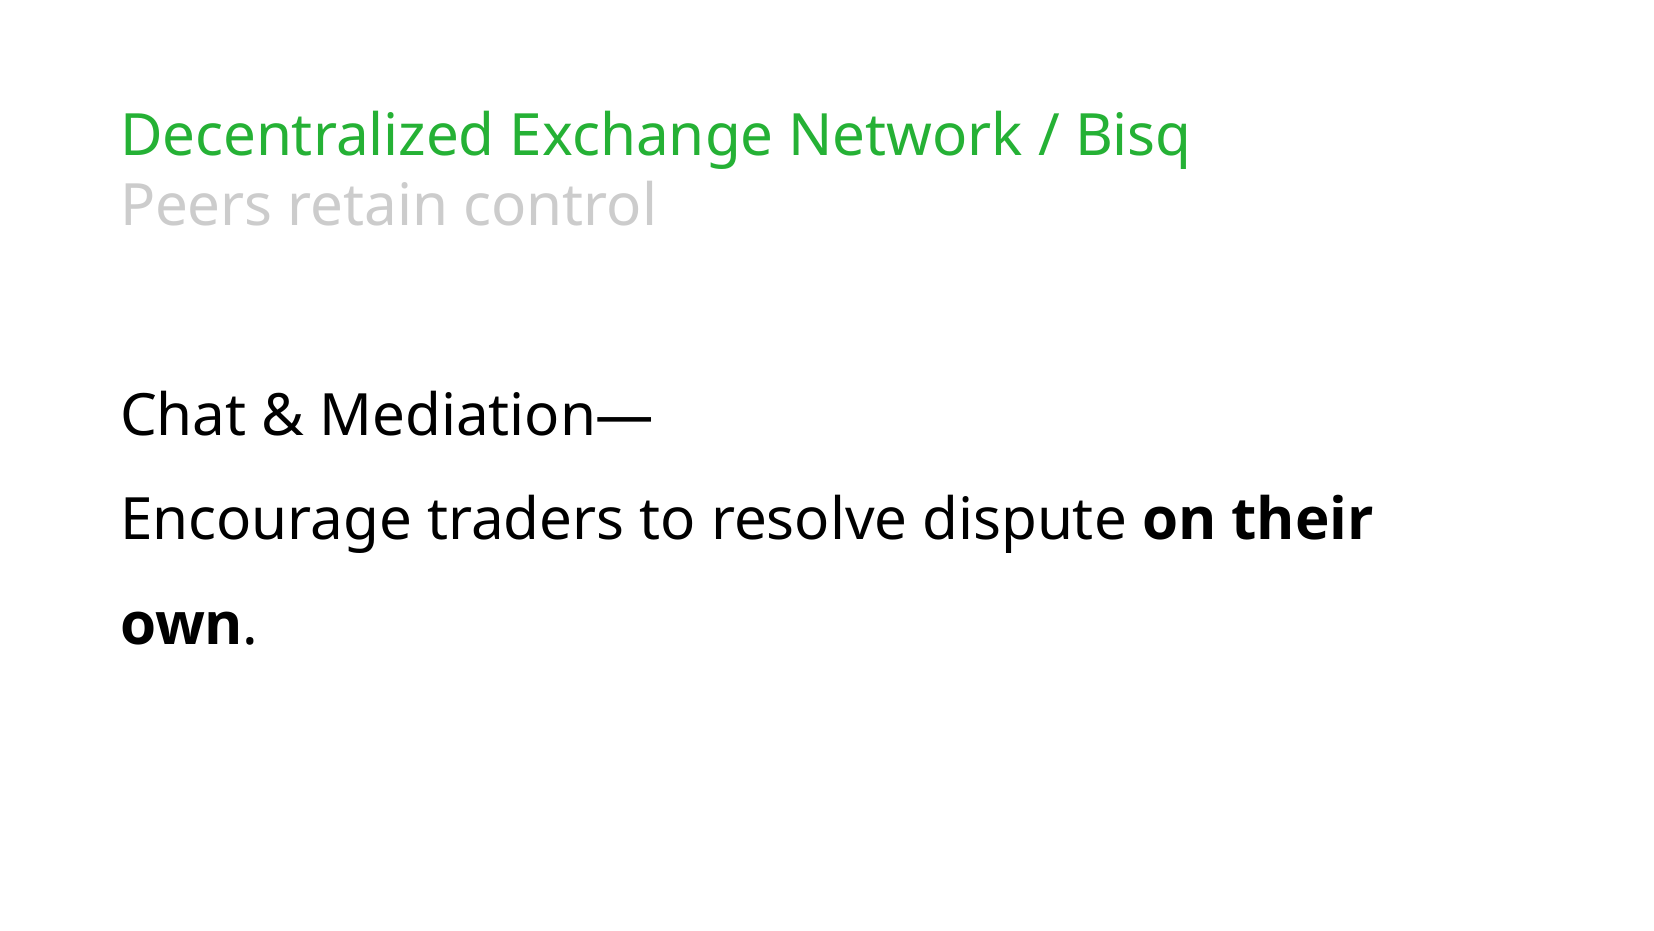

Decentralized Exchange Network / Bisq
Peers retain control
Chat & Mediation—
Encourage traders to resolve dispute on their own.